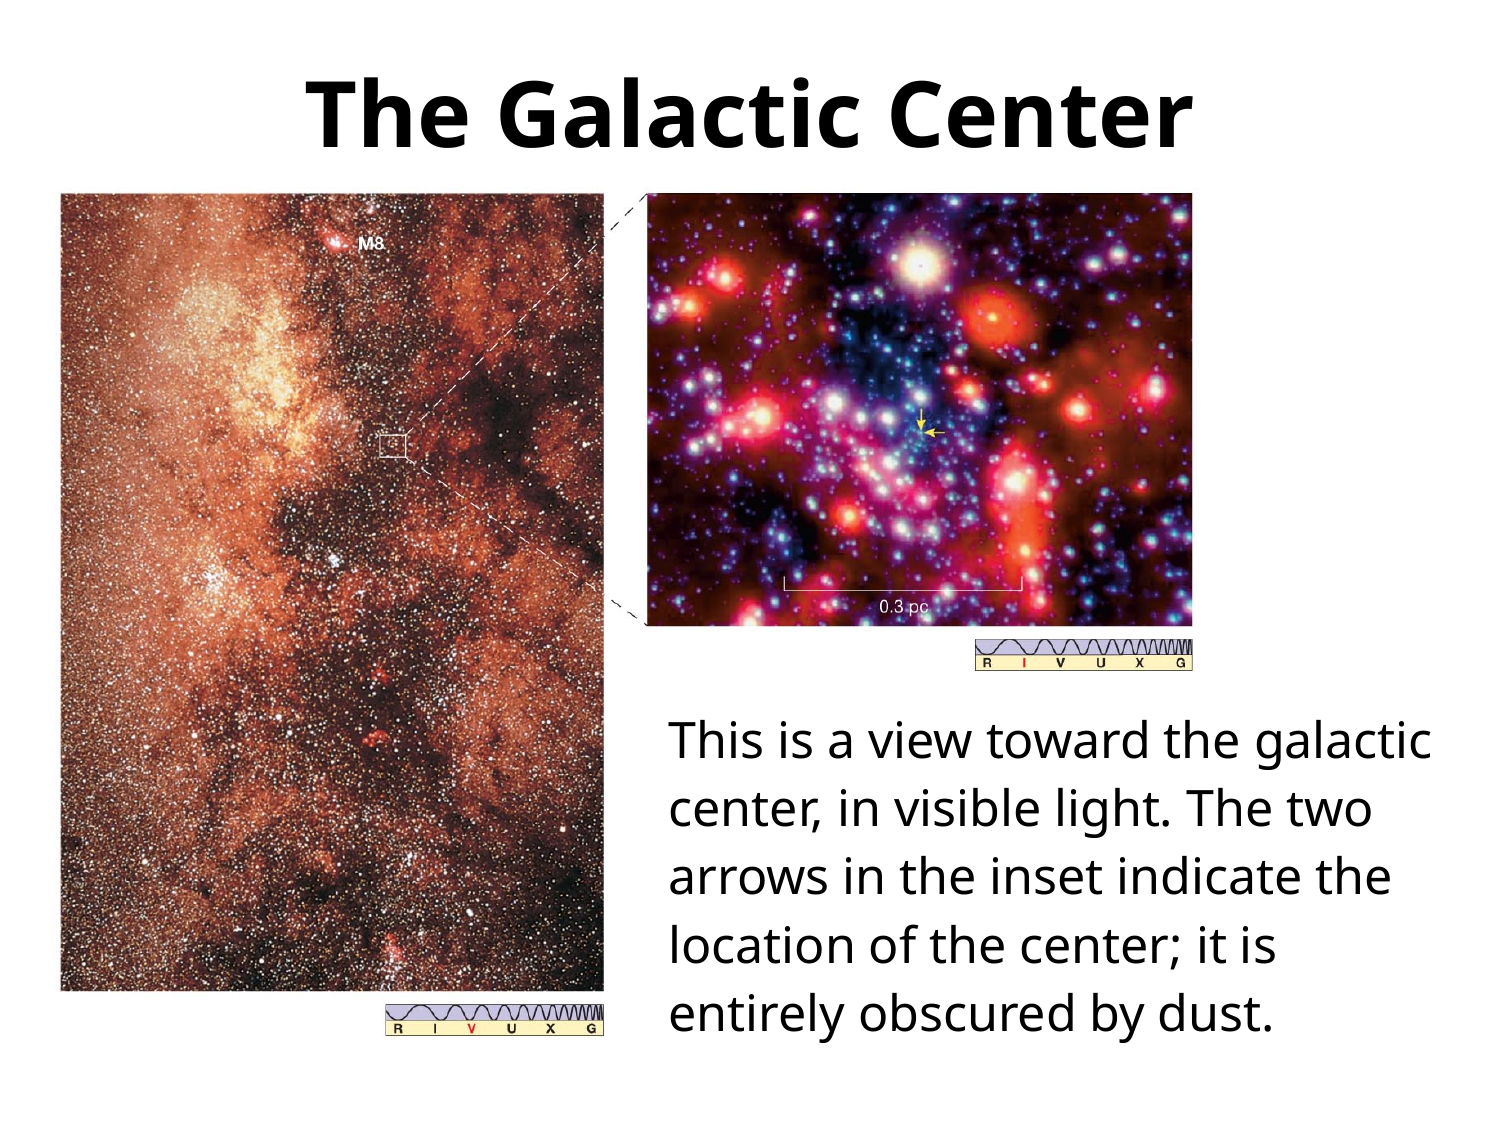

# The Galactic Center
This is a view toward the galactic center, in visible light. The two arrows in the inset indicate the location of the center; it is entirely obscured by dust.